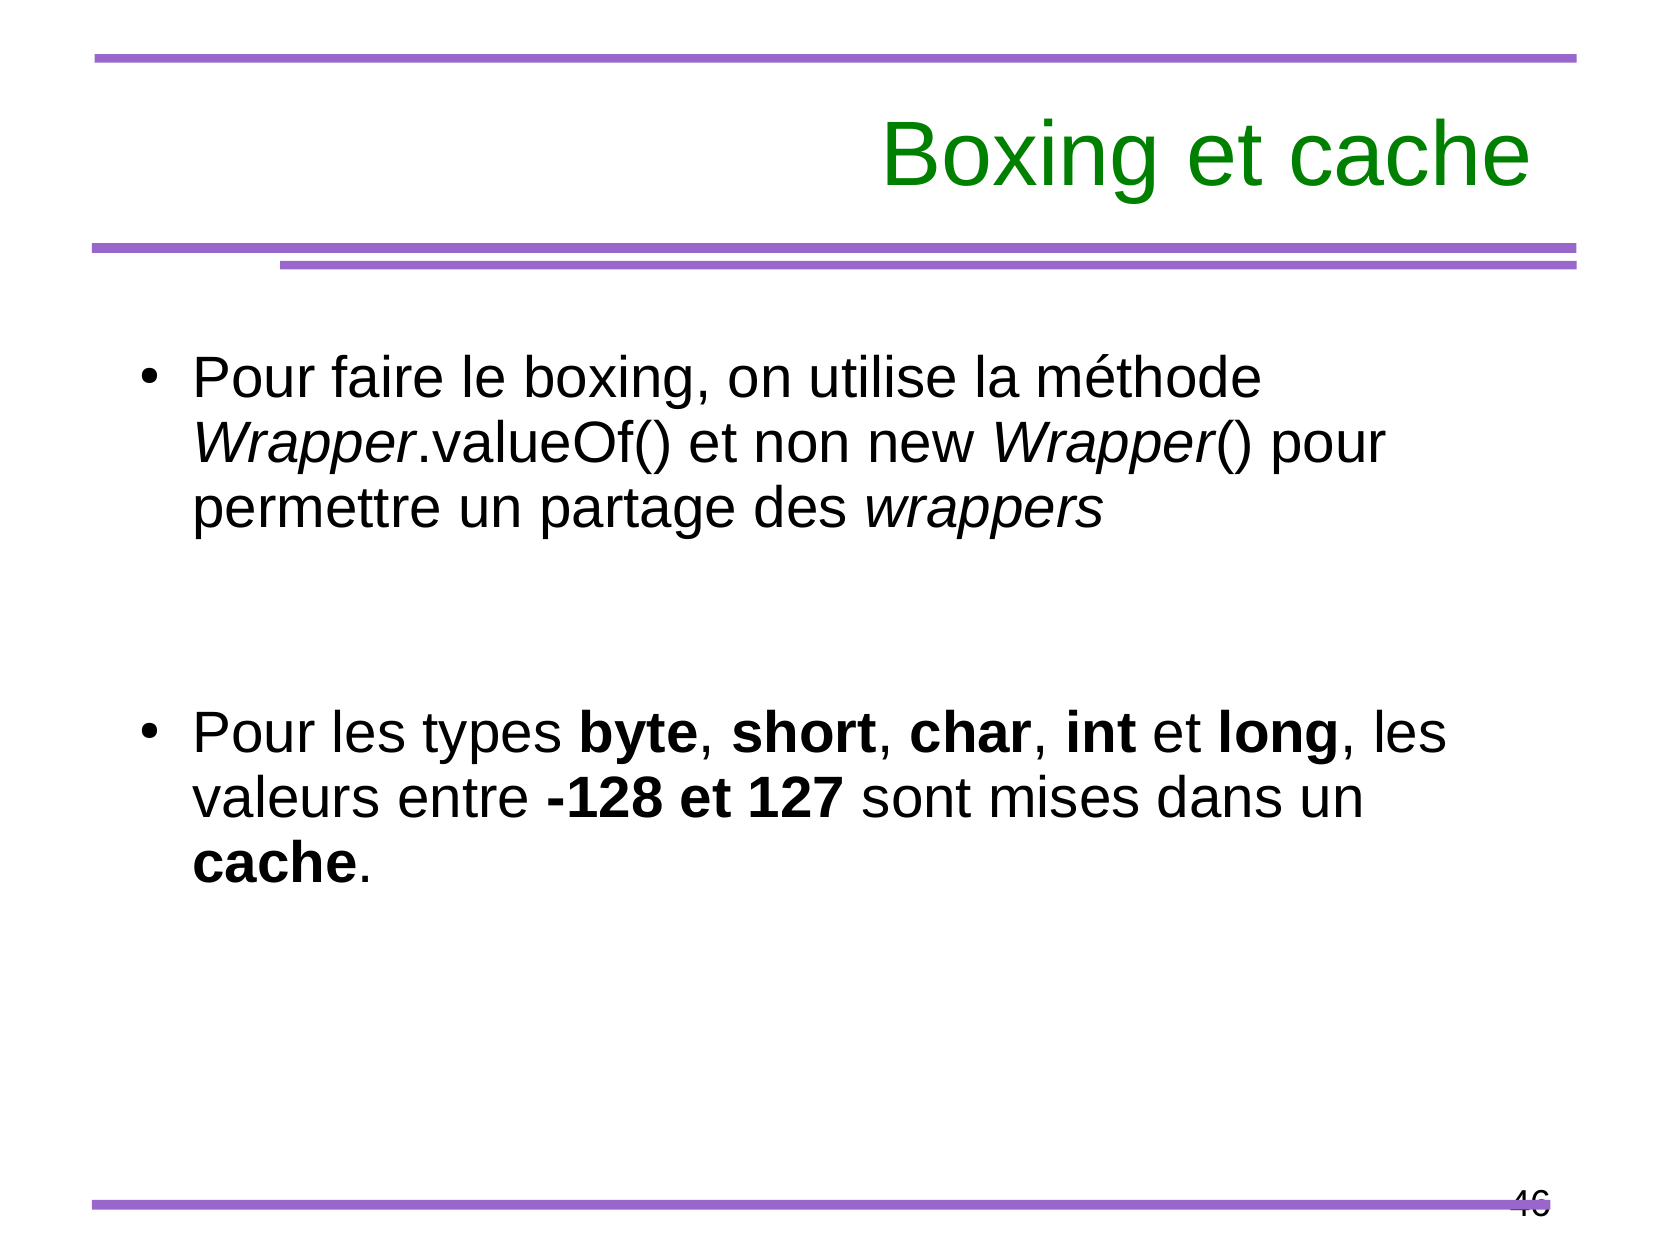

# Boxing et cache
Pour faire le boxing, on utilise la méthode Wrapper.valueOf() et non new Wrapper() pour permettre un partage des wrappers
Pour les types byte, short, char, int et long, les valeurs entre -128 et 127 sont mises dans un cache.